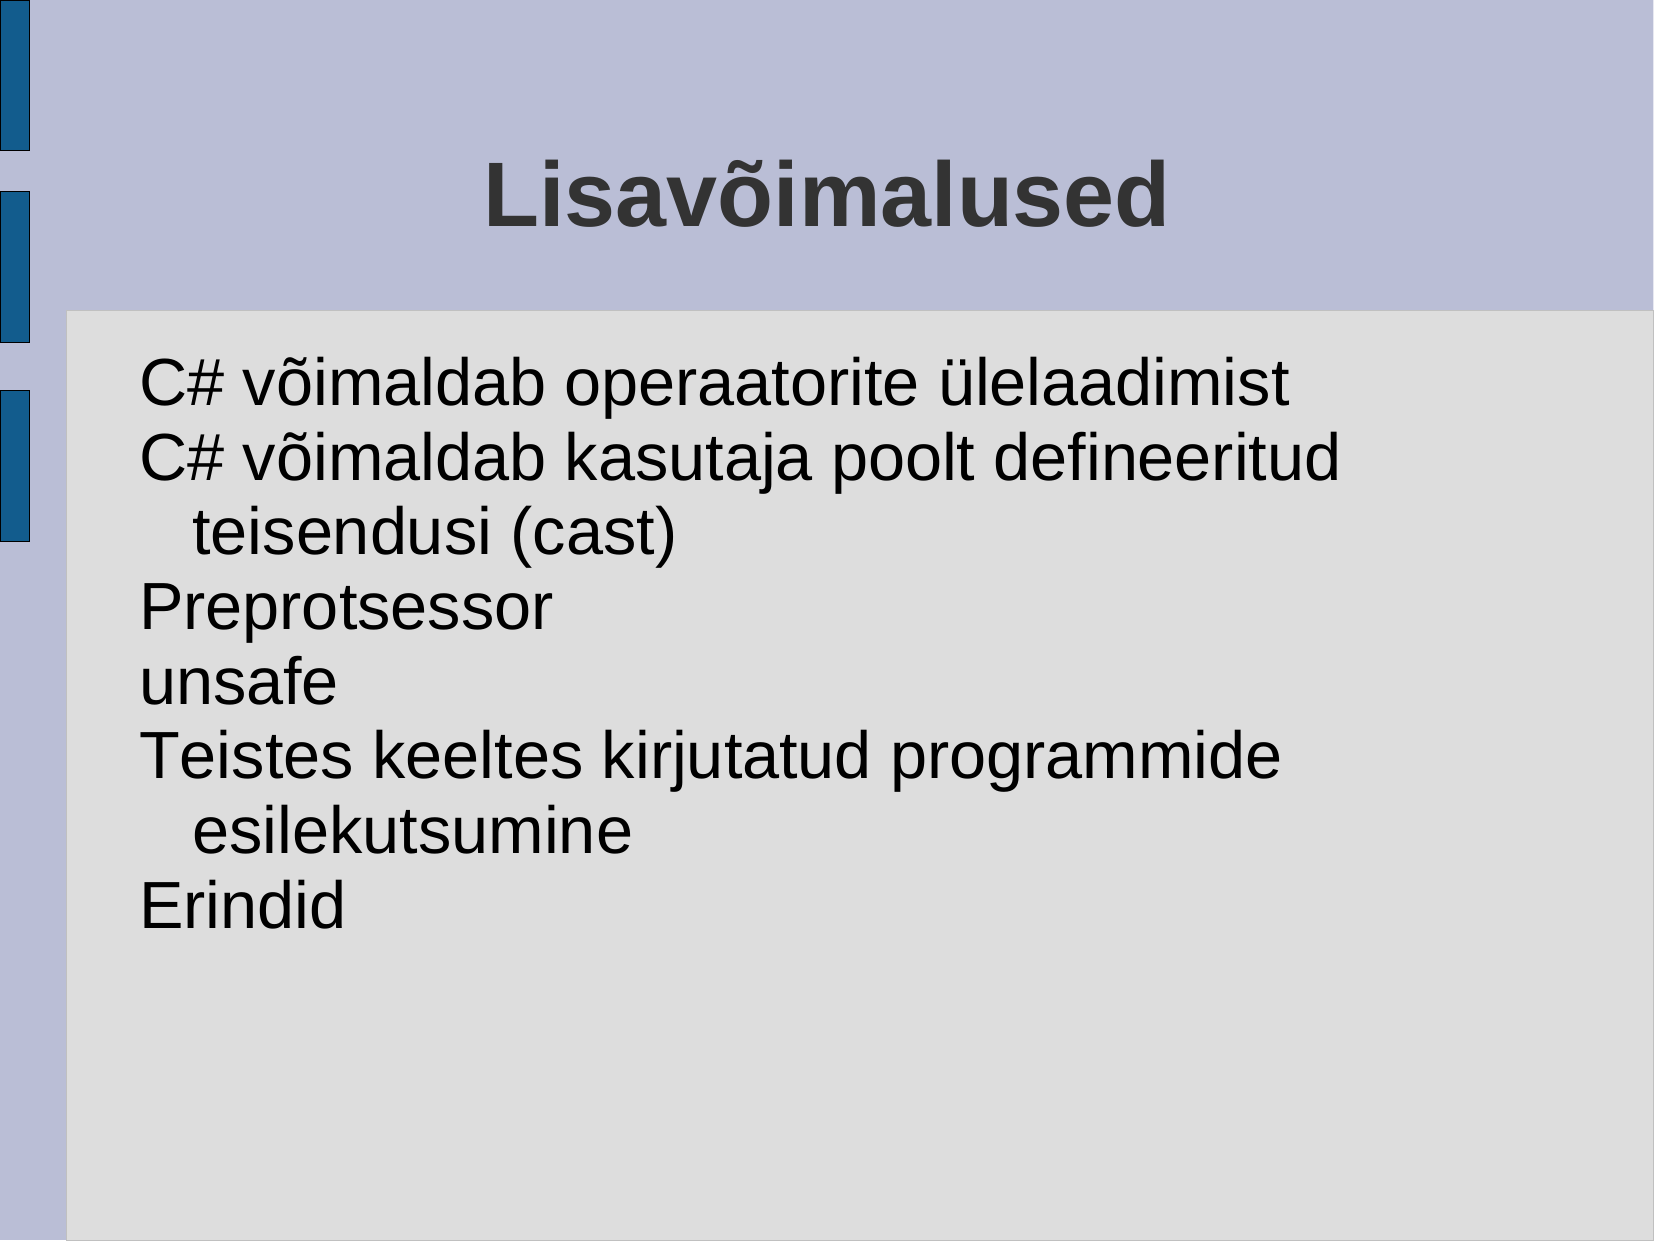

# Lisavõimalused
C# võimaldab operaatorite ülelaadimist
C# võimaldab kasutaja poolt defineeritud teisendusi (cast)
Preprotsessor
unsafe
Teistes keeltes kirjutatud programmide esilekutsumine
Erindid